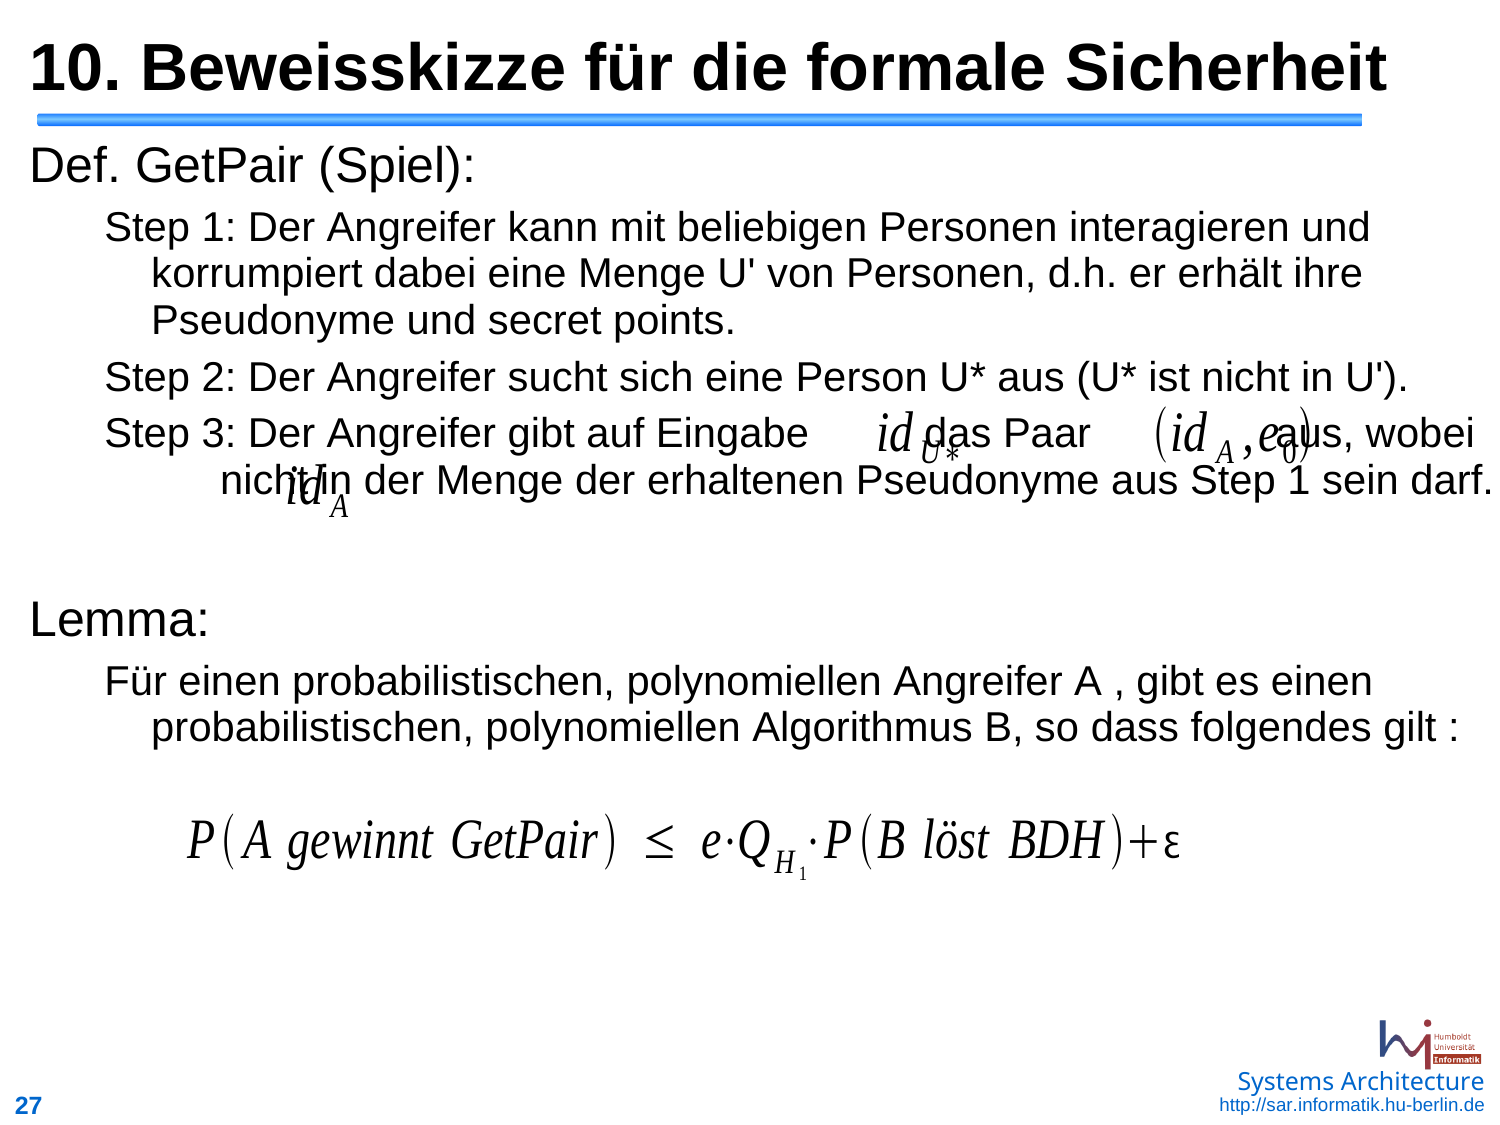

# 10. Beweisskizze für die formale Sicherheit
Def. GetPair (Spiel):
Step 1: Der Angreifer kann mit beliebigen Personen interagieren und korrumpiert dabei eine Menge U' von Personen, d.h. er erhält ihre Pseudonyme und secret points.
Step 2: Der Angreifer sucht sich eine Person U* aus (U* ist nicht in U').
Step 3: Der Angreifer gibt auf Eingabe das Paar aus, wobei nicht in der Menge der erhaltenen Pseudonyme aus Step 1 sein darf.
Lemma:
Für einen probabilistischen, polynomiellen Angreifer A , gibt es einen probabilistischen, polynomiellen Algorithmus B, so dass folgendes gilt :